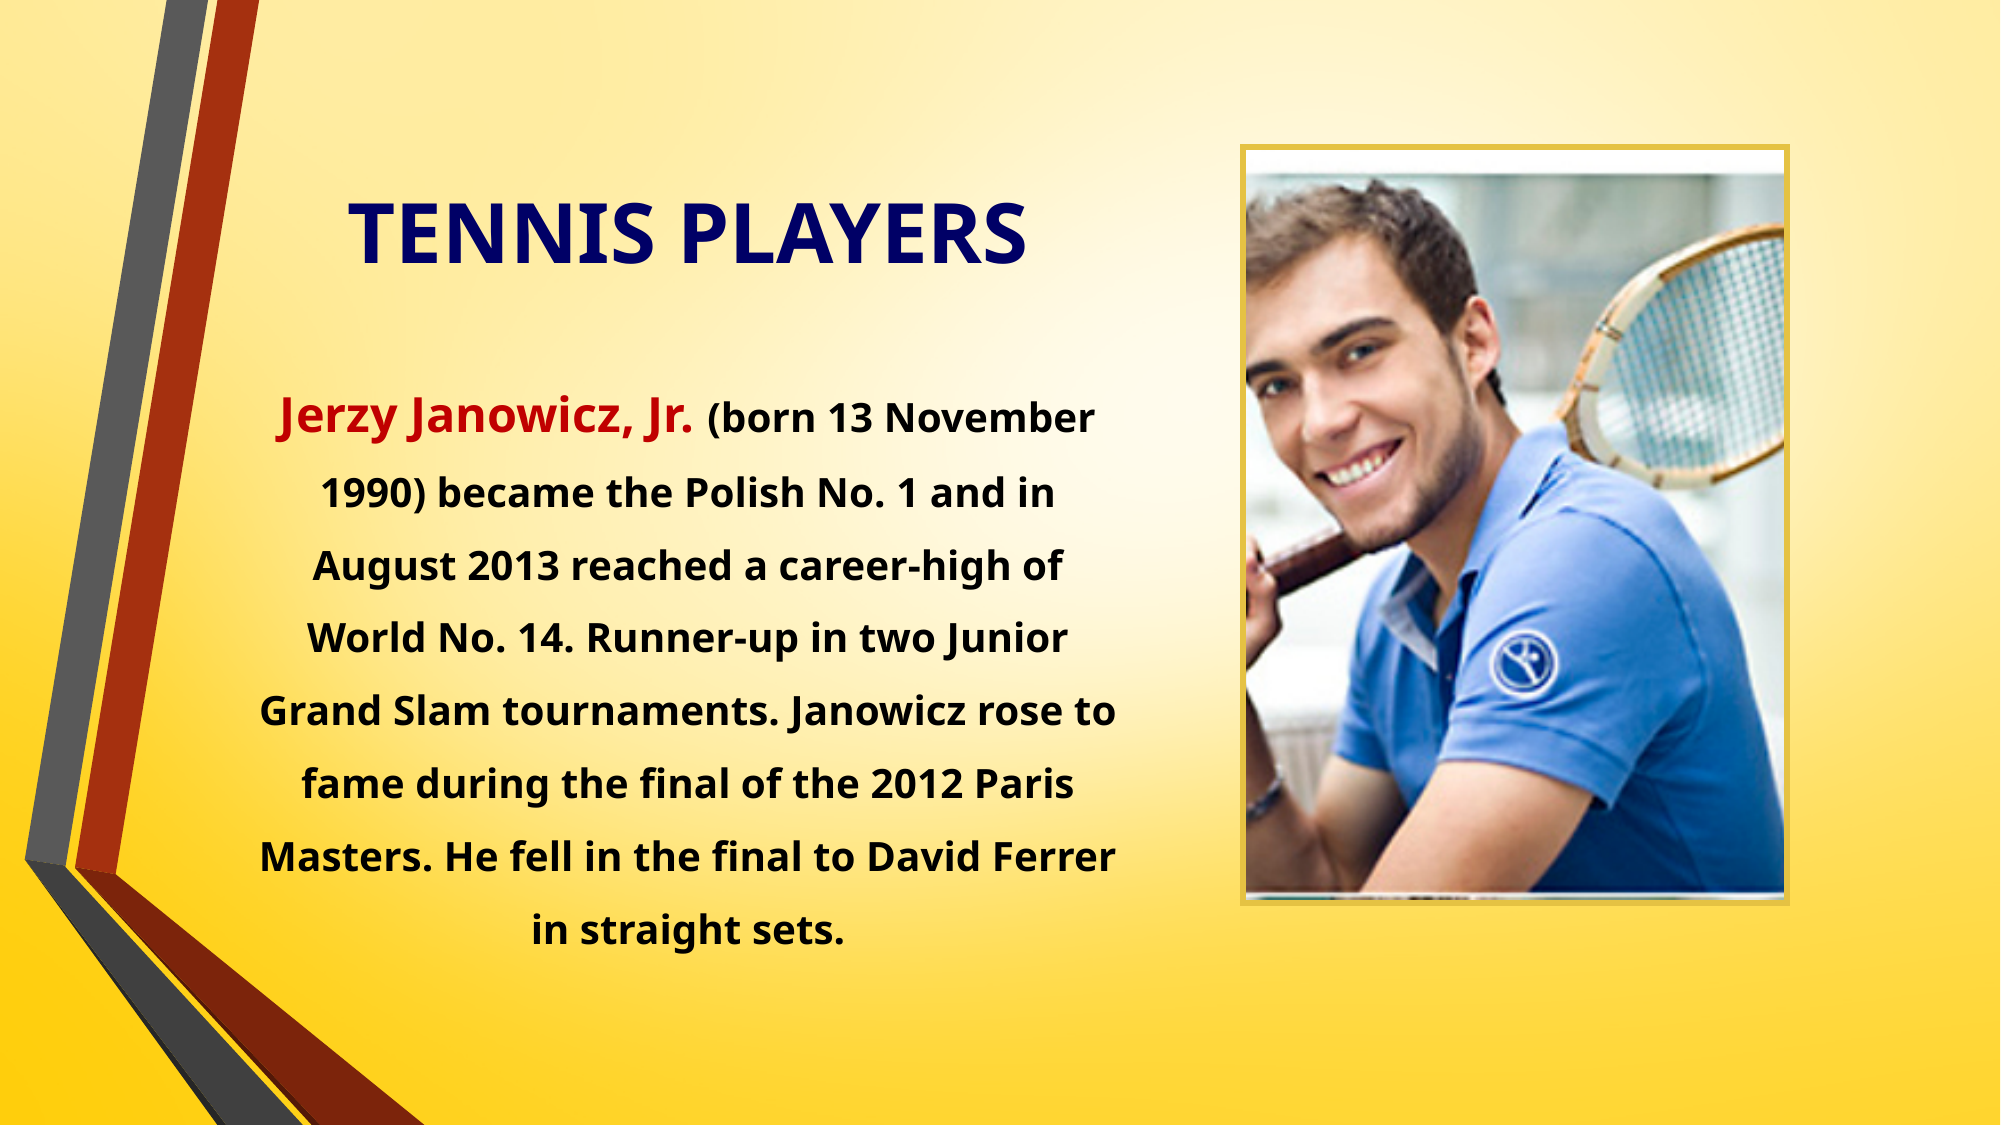

# TENNIS PLAYERS
Jerzy Janowicz, Jr. (born 13 November 1990) became the Polish No. 1 and in August 2013 reached a career-high of World No. 14. Runner-up in two Junior Grand Slam tournaments. Janowicz rose to fame during the final of the 2012 Paris Masters. He fell in the final to David Ferrer in straight sets.